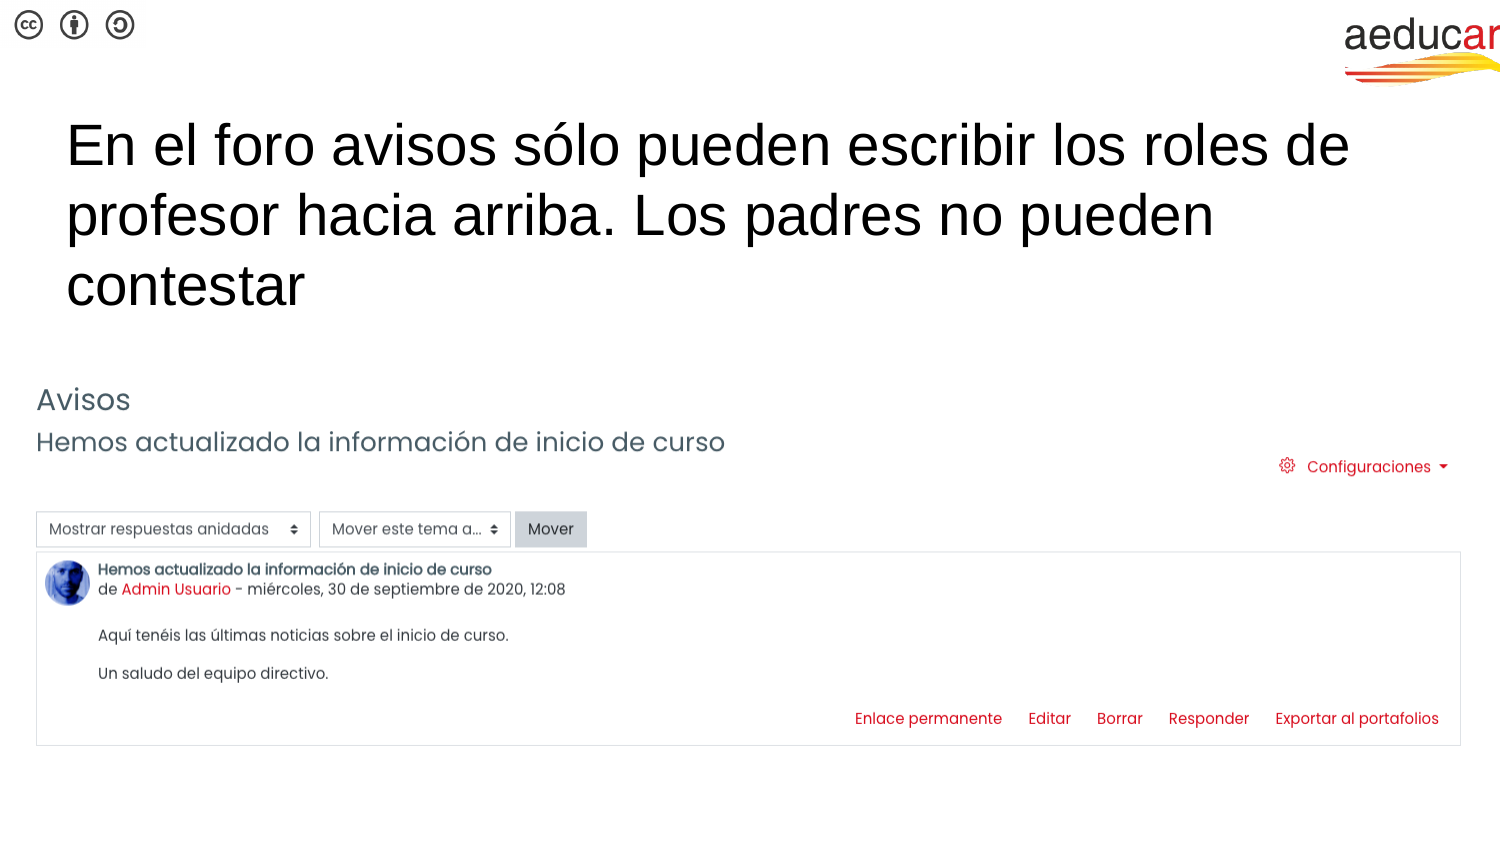

# En el foro avisos sólo pueden escribir los roles de profesor hacia arriba. Los padres no pueden contestar